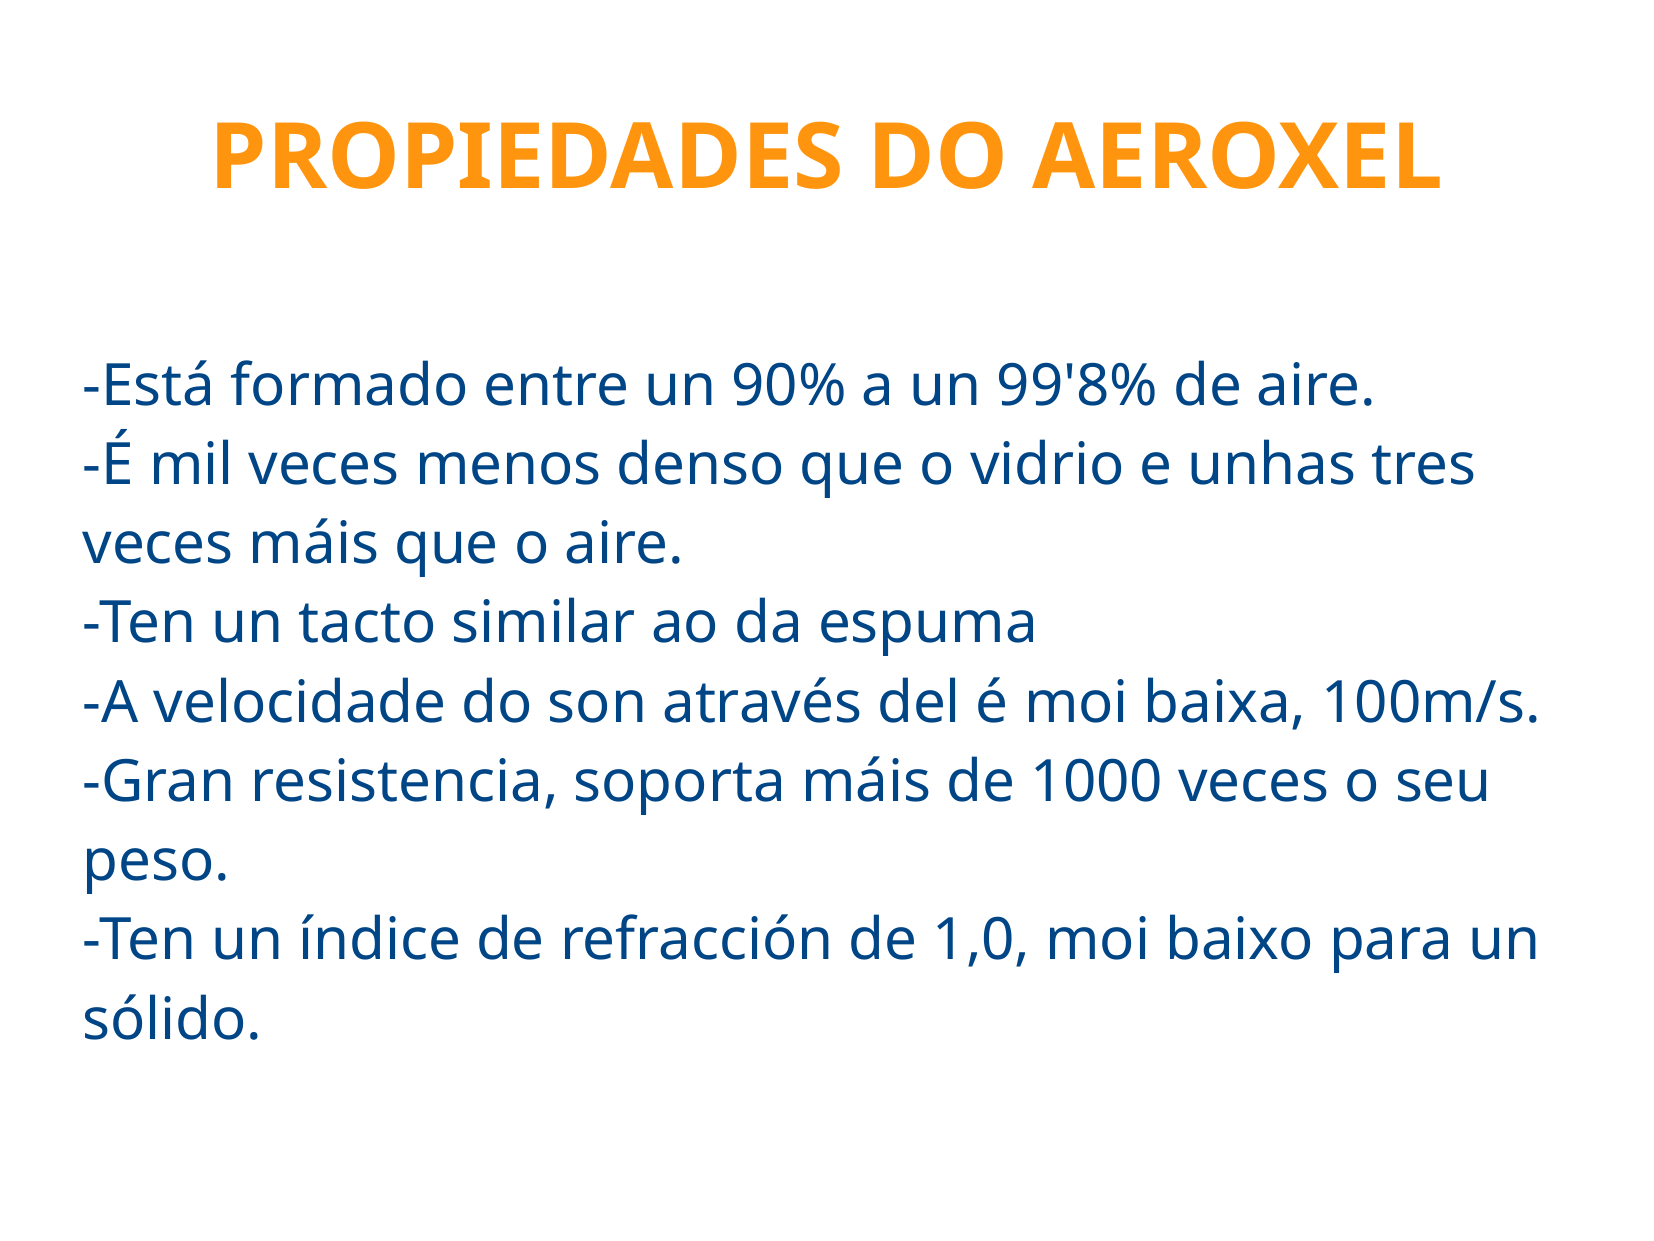

# PROPIEDADES DO AEROXEL
-Está formado entre un 90% a un 99'8% de aire.
-É mil veces menos denso que o vidrio e unhas tres veces máis que o aire.
-Ten un tacto similar ao da espuma
-A velocidade do son através del é moi baixa, 100m/s.
-Gran resistencia, soporta máis de 1000 veces o seu peso.
-Ten un índice de refracción de 1,0, moi baixo para un sólido.